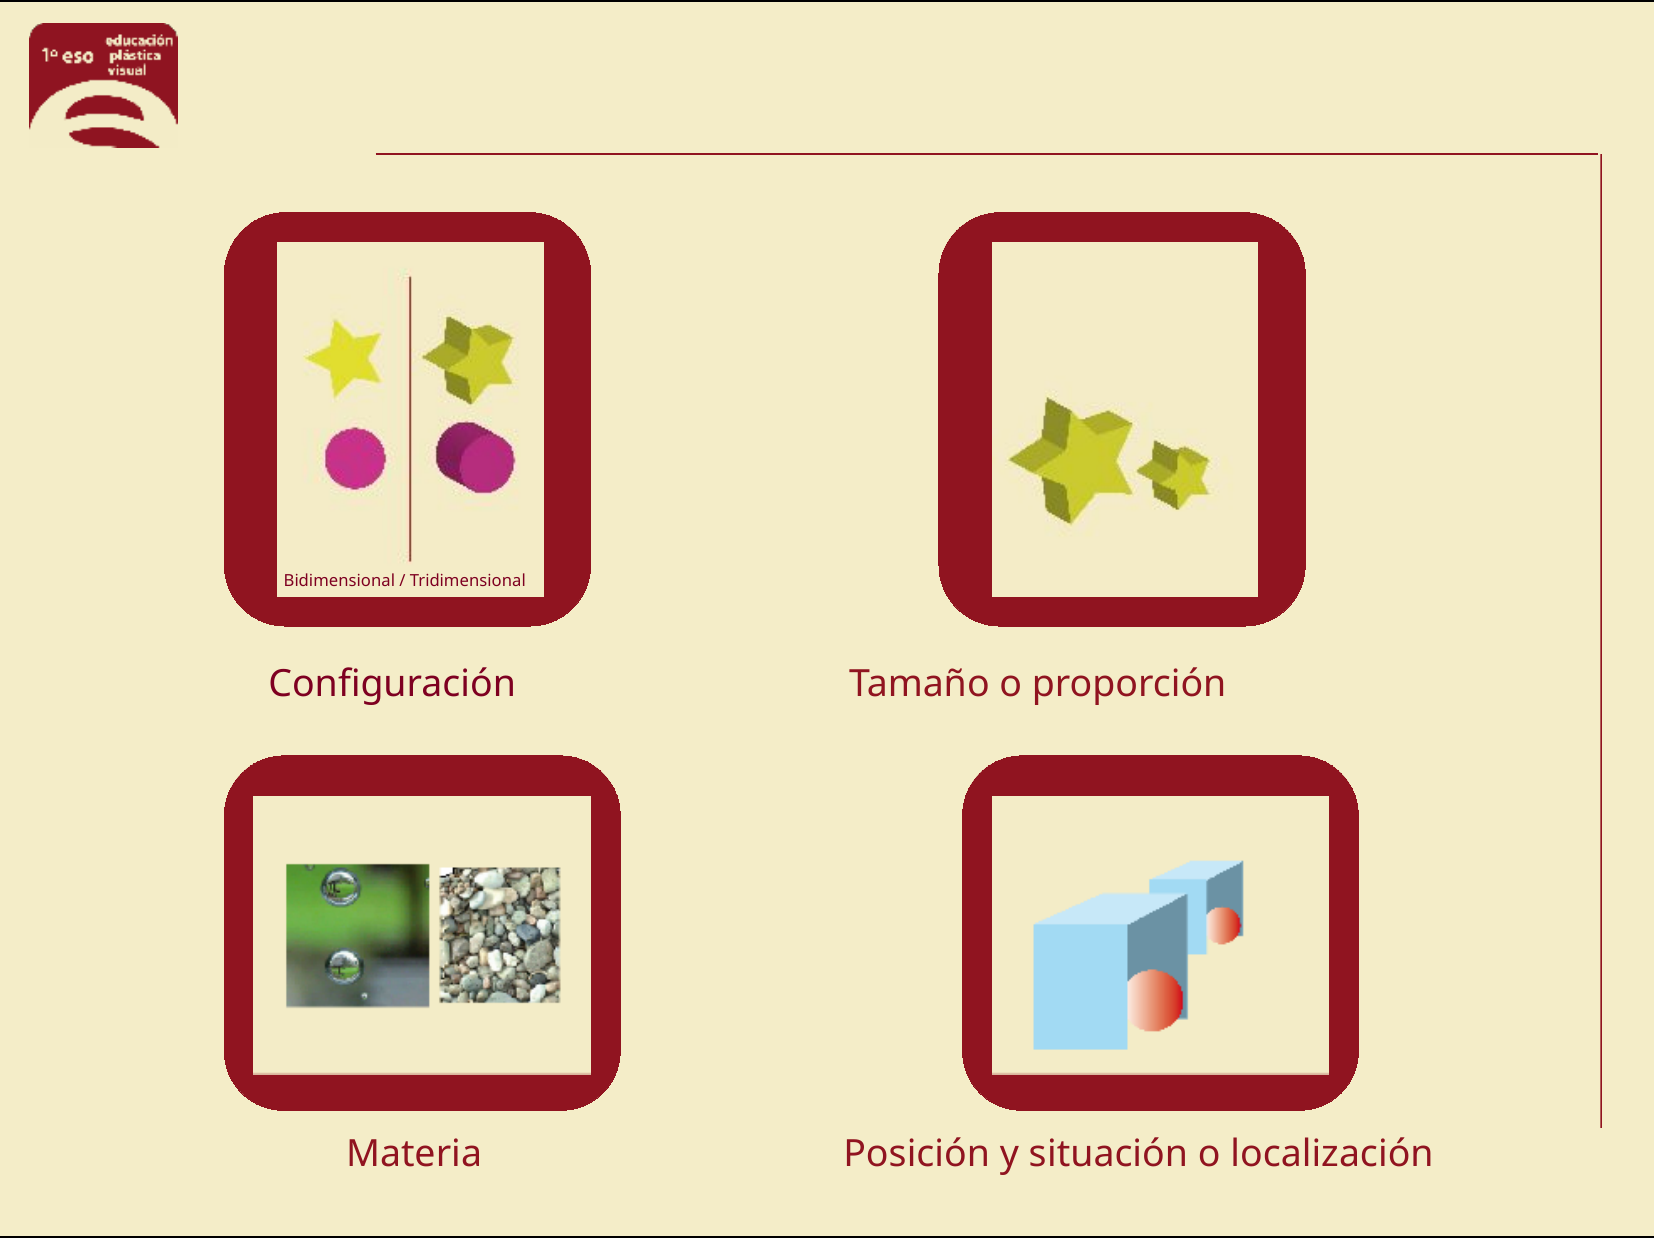

#
Bidimensional / Tridimensional
			 Configuración				 	Tamaño o proporción
				 Materia					Posición y situación o localización